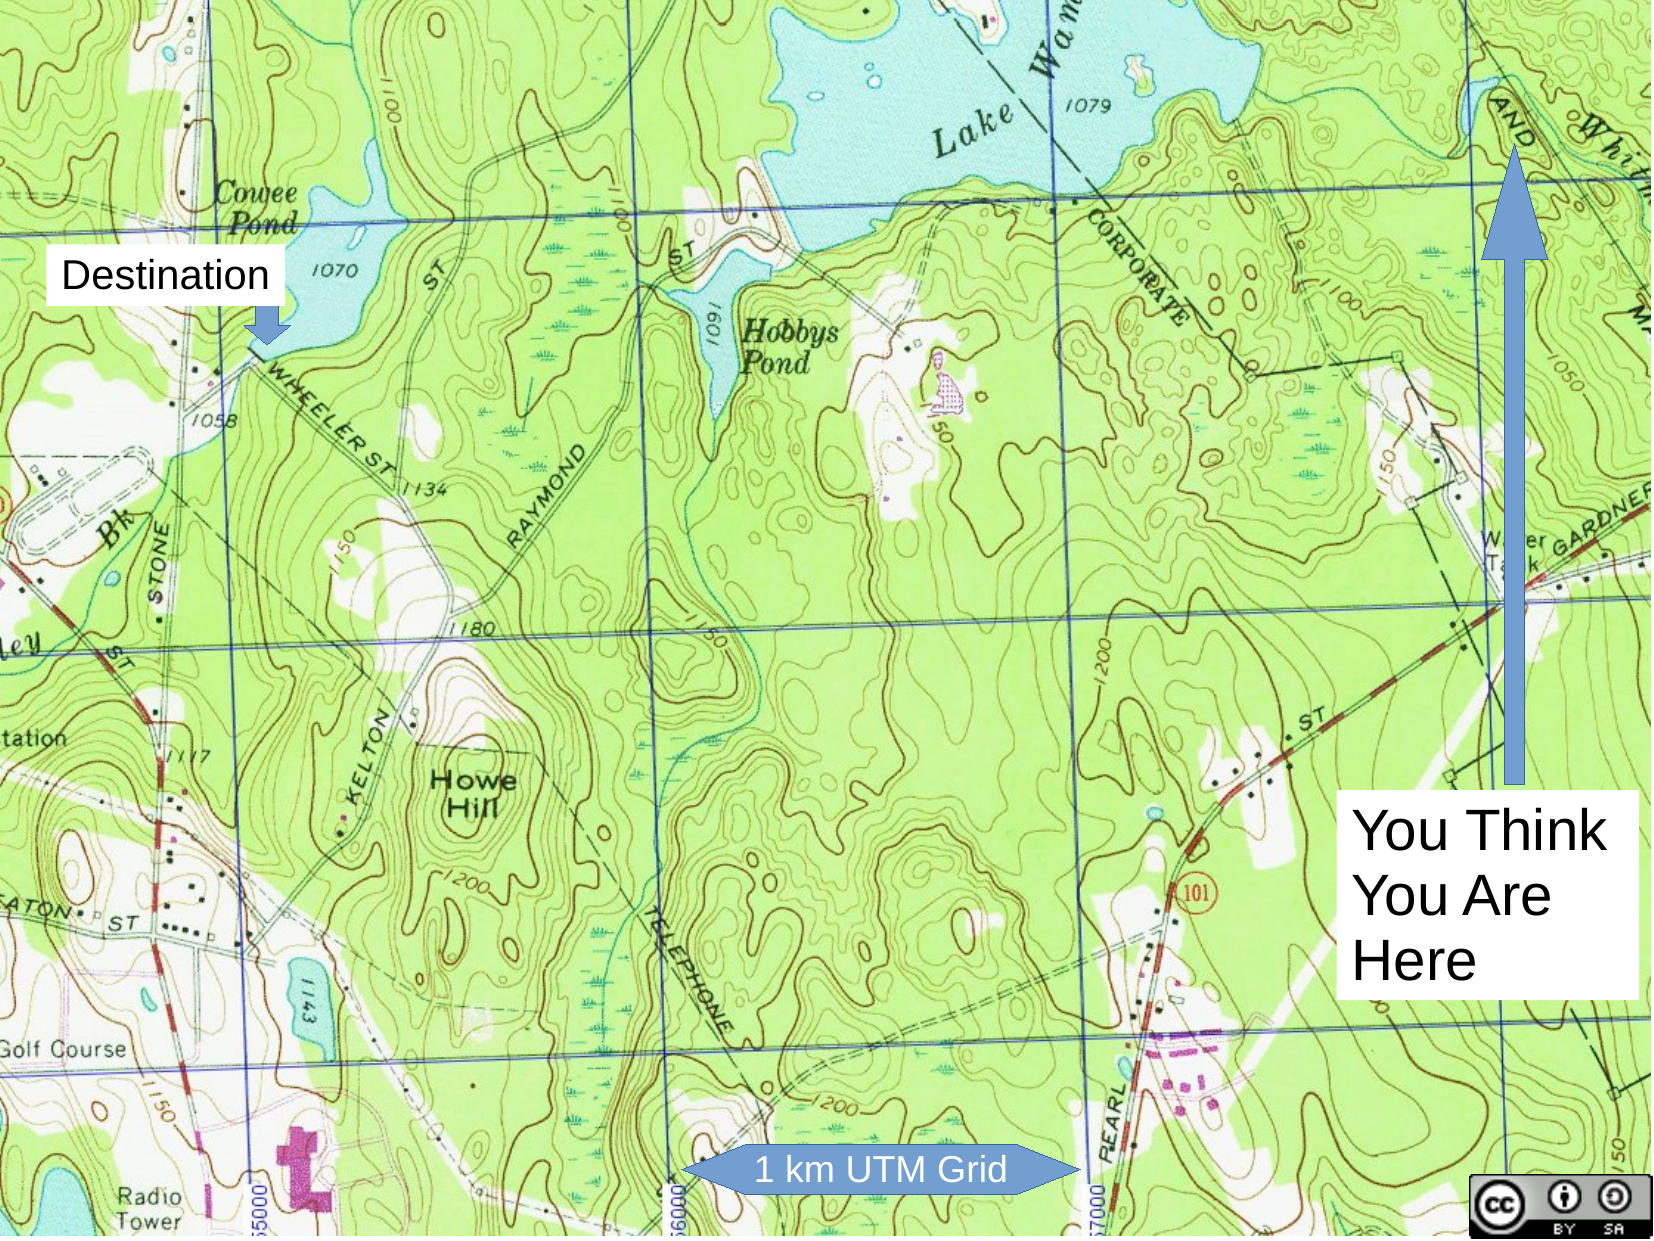

Destination
You Think
You Are
Here
1 km UTM Grid